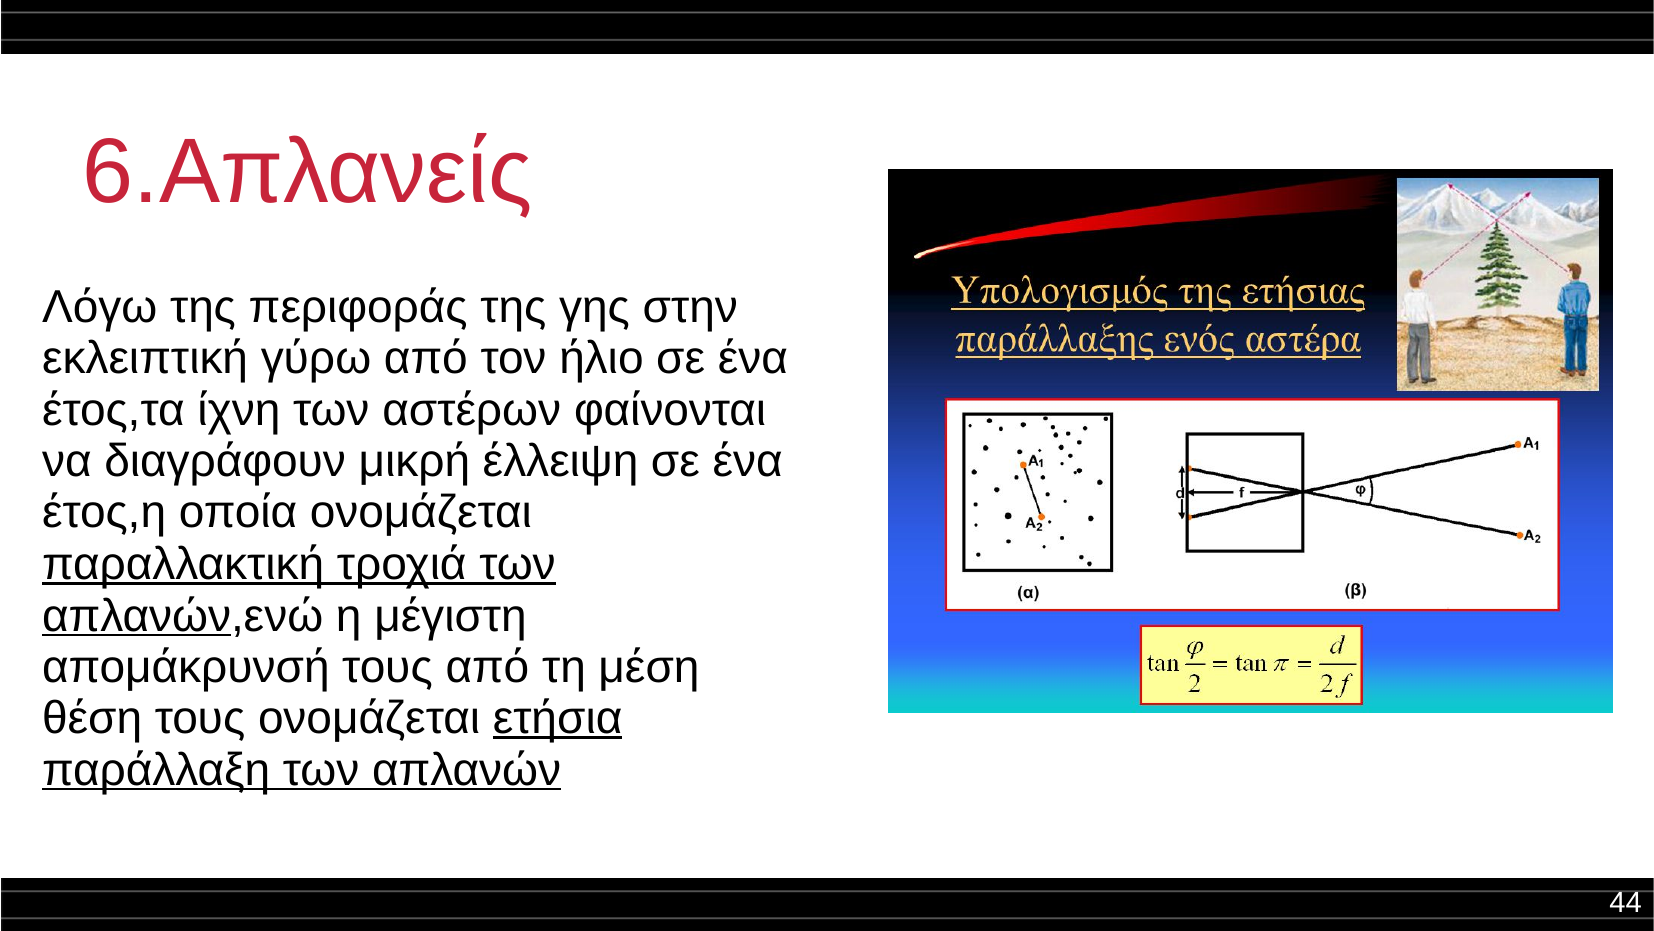

# 6.Απλανείς
Λόγω της περιφοράς της γης στην εκλειπτική γύρω από τον ήλιο σε ένα έτος,τα ίχνη των αστέρων φαίνονται να διαγράφουν μικρή έλλειψη σε ένα έτος,η οποία ονομάζεται παραλλακτική τροχιά των απλανών,ενώ η μέγιστη απομάκρυνσή τους από τη μέση θέση τους ονομάζεται ετήσια παράλλαξη των απλανών